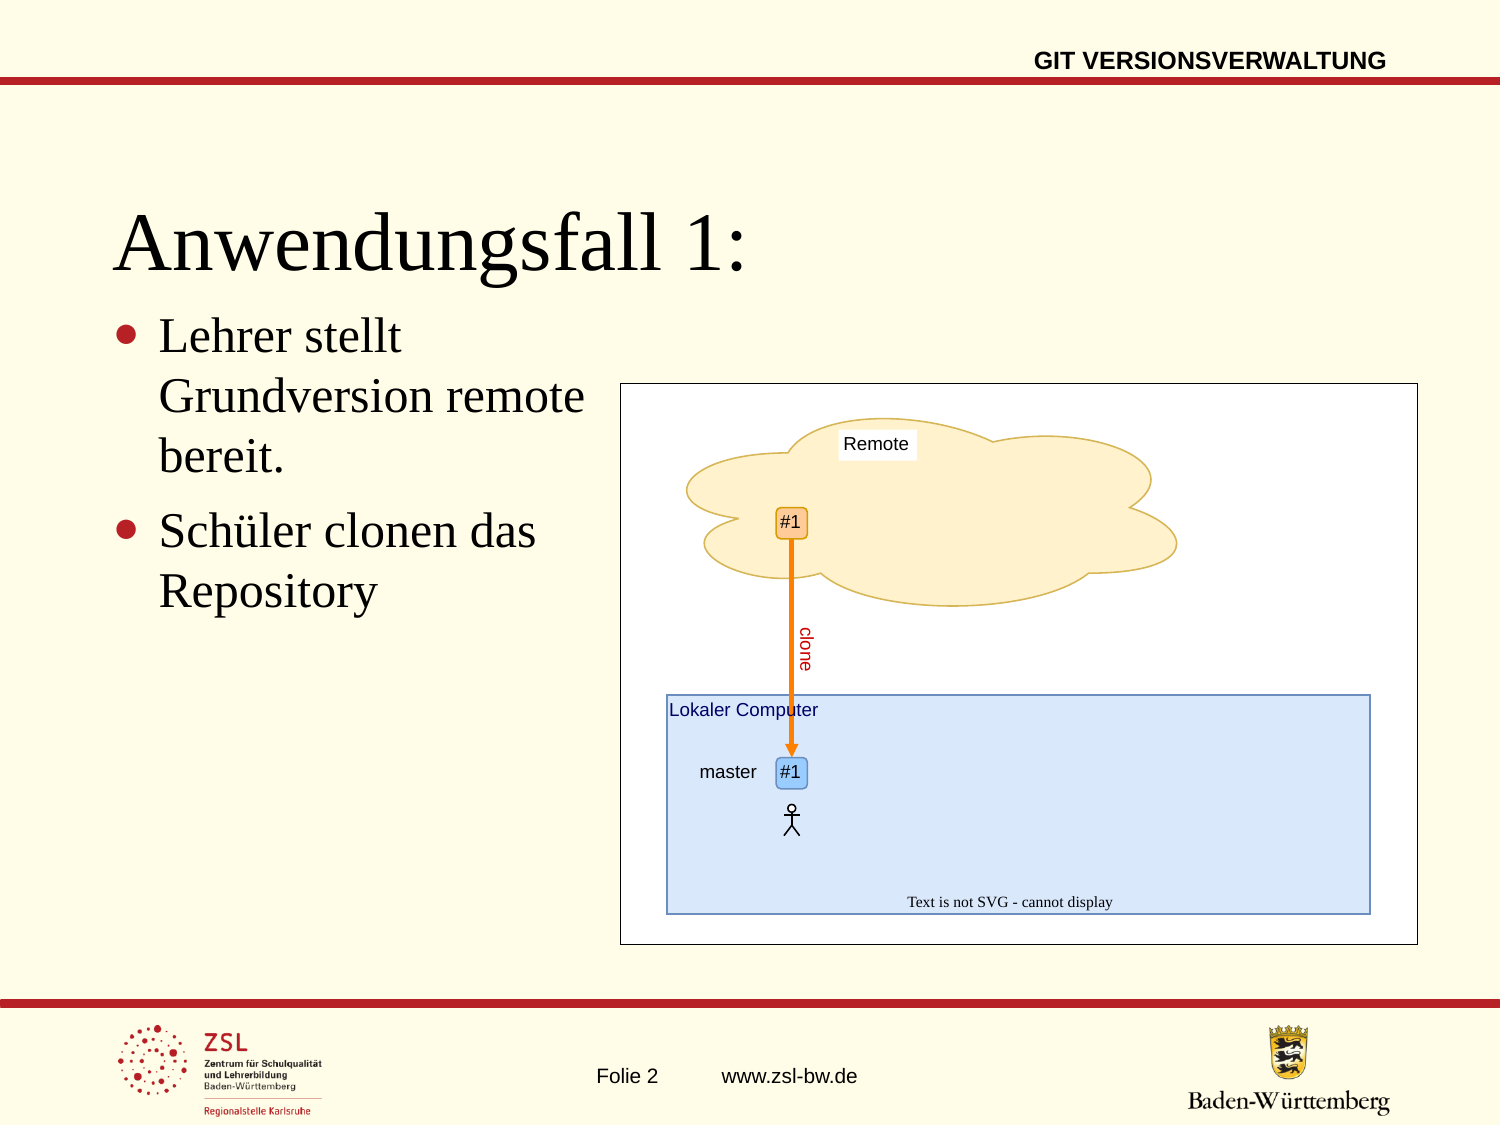

GIT VERSIONSVERWALTUNG
# Anwendungsfall 1:
Lehrer stellt Grundversion remote bereit.
Schüler clonen das Repository
Folie www.zsl-bw.de